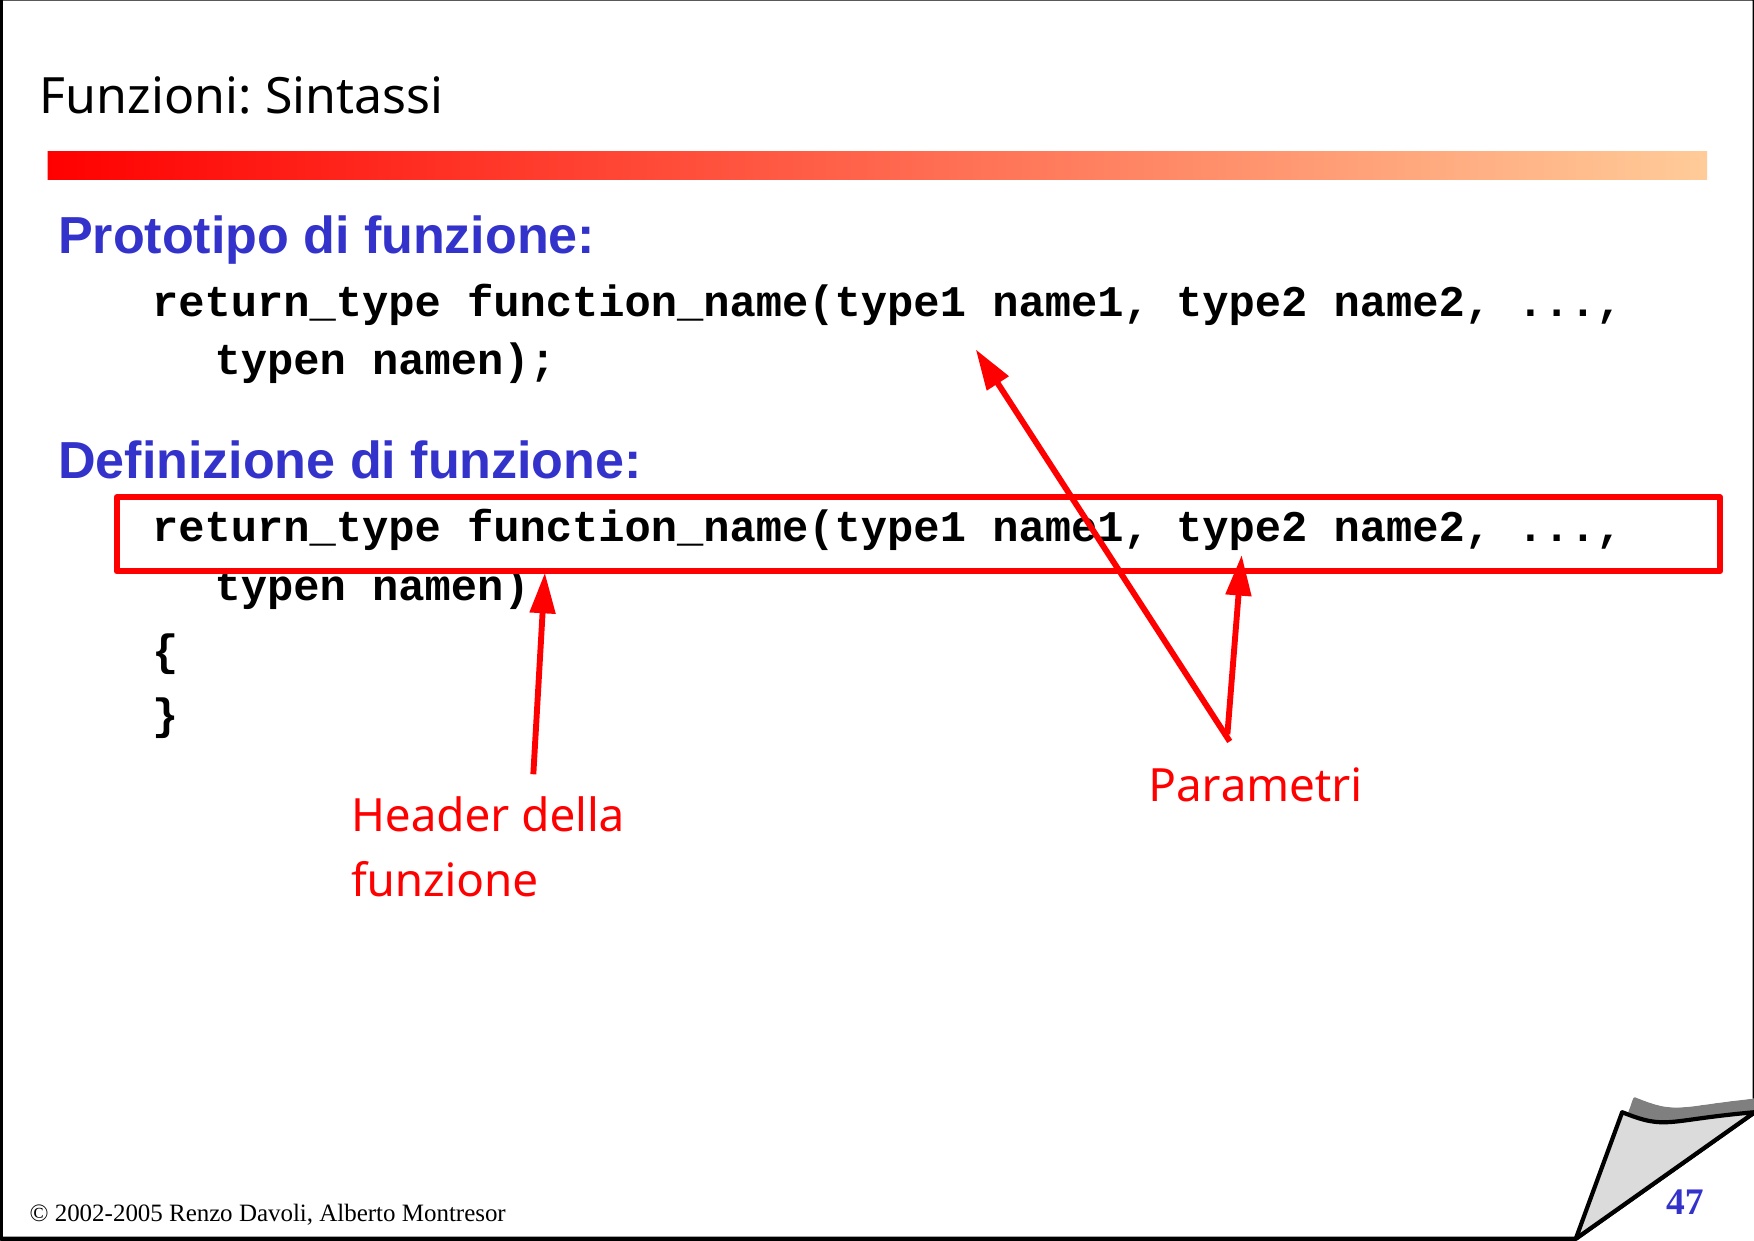

# Funzioni: Sintassi
Prototipo di funzione:
return_type function_name(type1 name1, type2 name2, ..., typen namen);
Definizione di funzione:
return_type function_name(type1 name1, type2 name2, ..., typen namen)
{
}
Parametri
Header della funzione